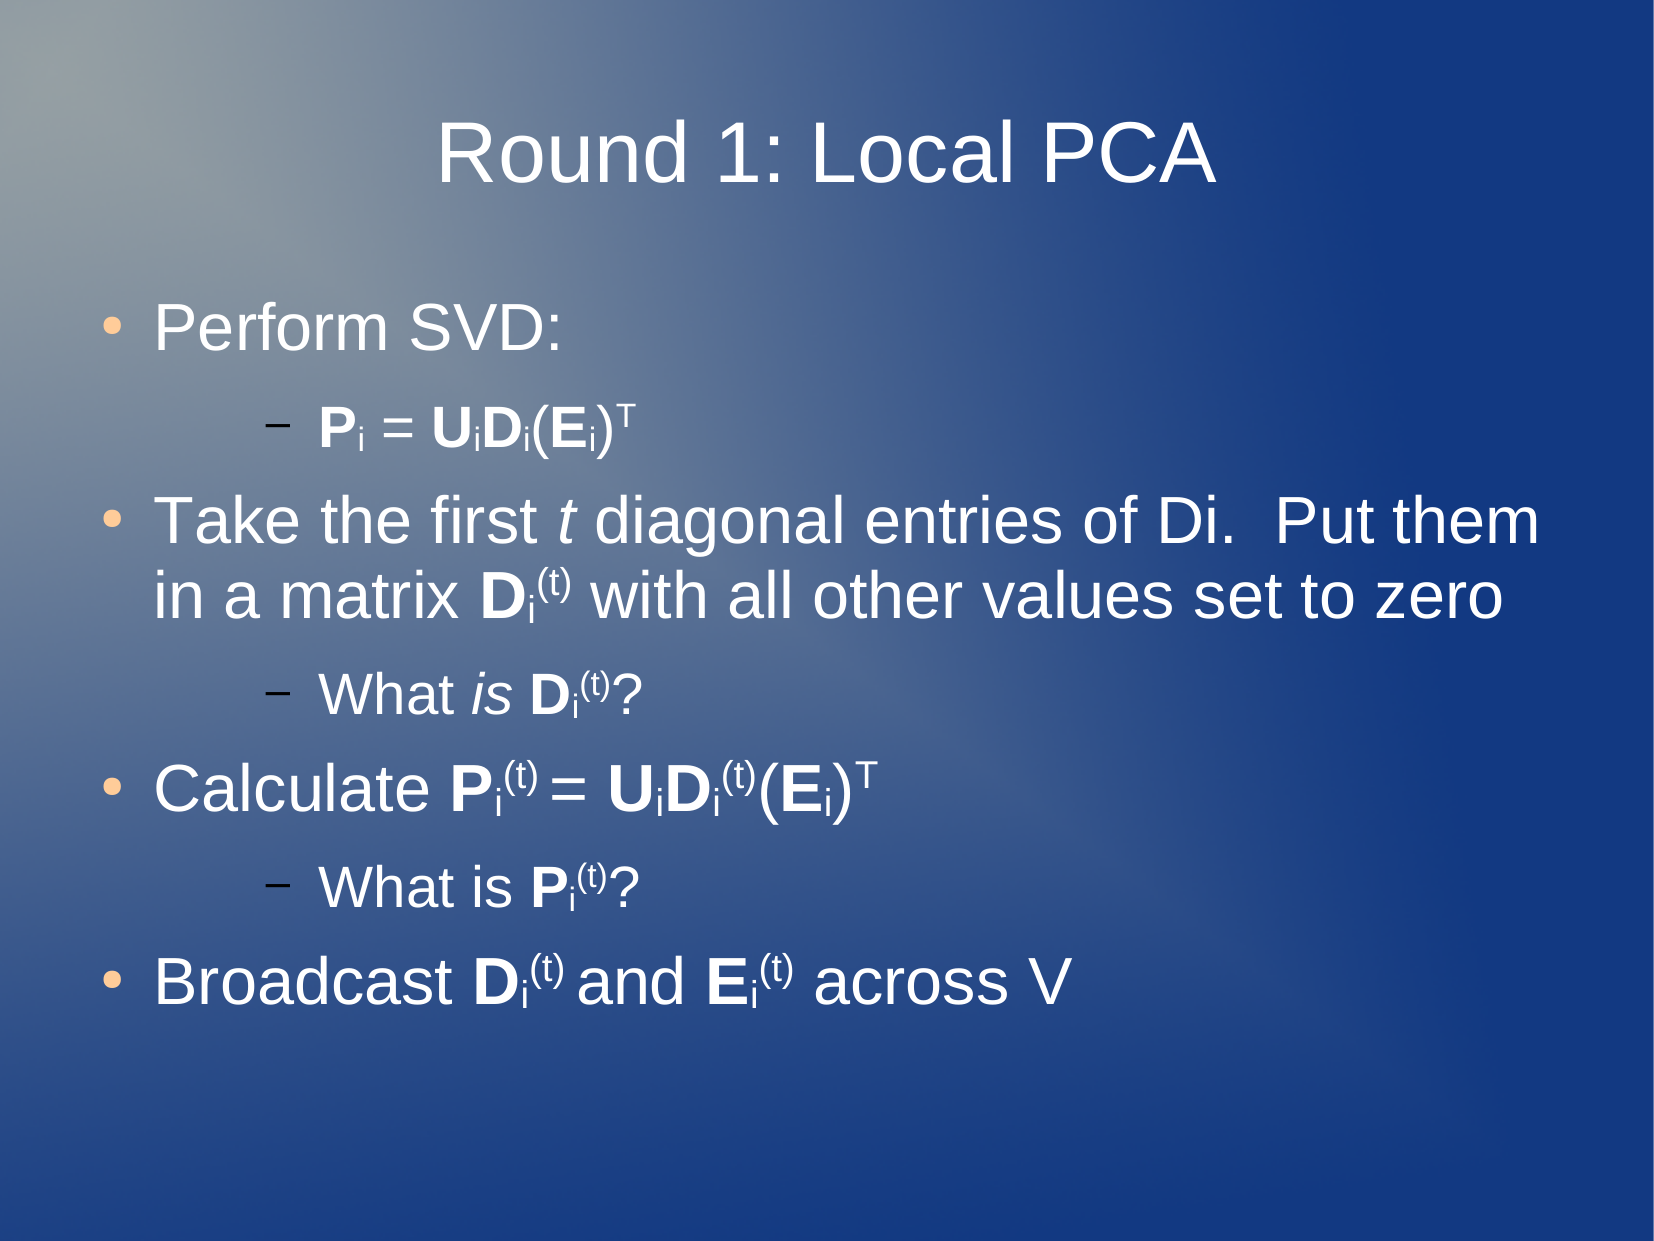

# Round 1: Local PCA
Perform SVD:
Pi = UiDi(Ei)T
Take the first t diagonal entries of Di. Put them in a matrix Di(t) with all other values set to zero
What is Di(t)?
Calculate Pi(t) = UiDi(t)(Ei)T
What is Pi(t)?
Broadcast Di(t) and Ei(t) across V